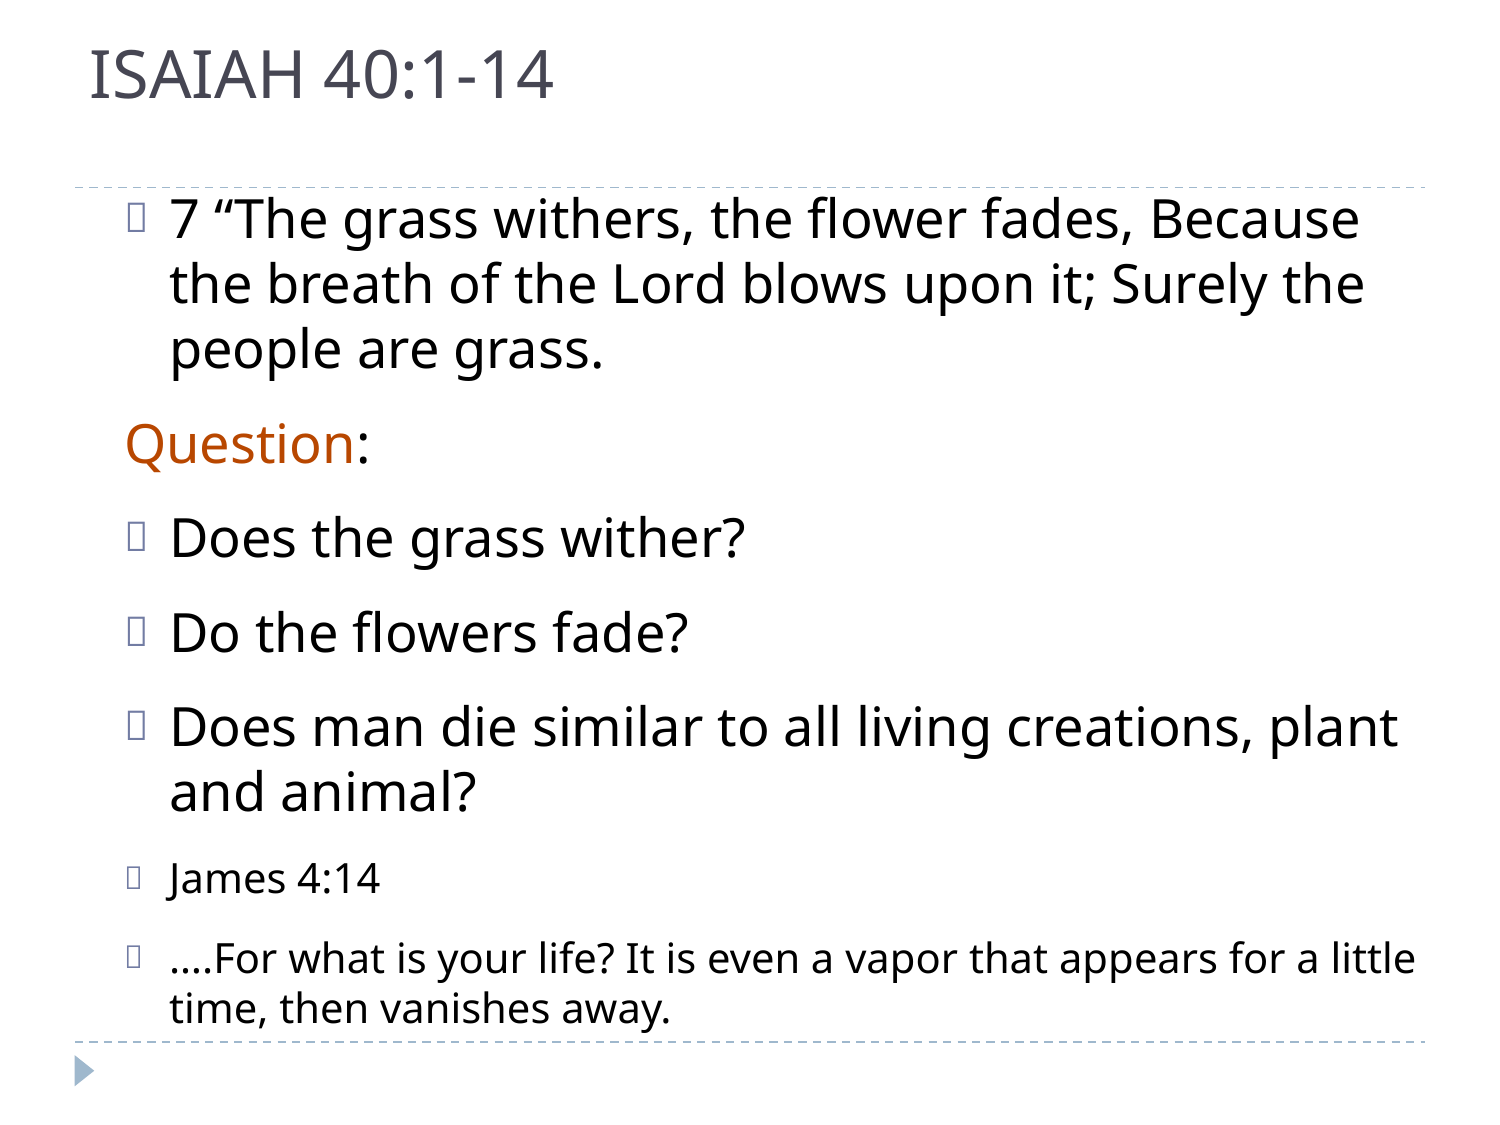

# ISAIAH 40:1-14
7 “The grass withers, the flower fades, Because the breath of the Lord blows upon it; Surely the people are grass.
Question:
Does the grass wither?
Do the flowers fade?
Does man die similar to all living creations, plant and animal?
James 4:14
….For what is your life? It is even a vapor that appears for a little time, then vanishes away.